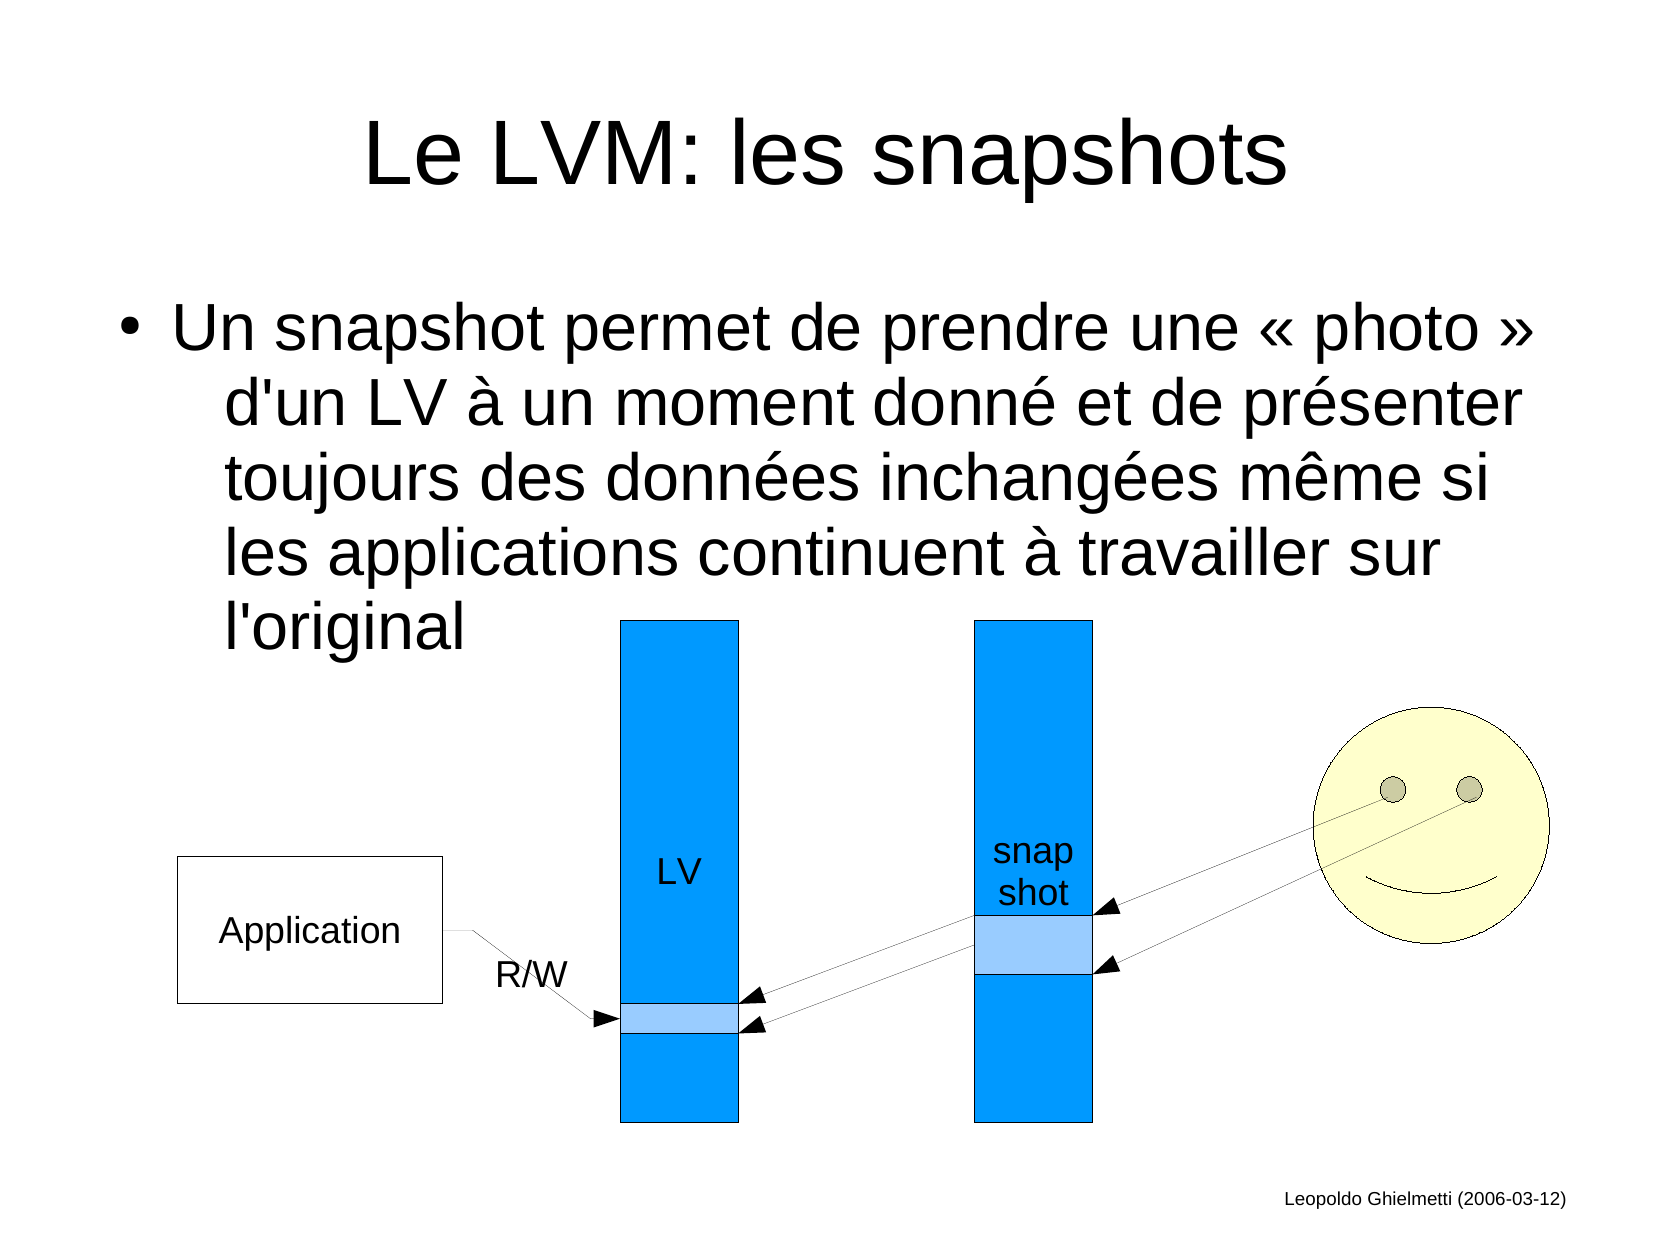

# Le LVM: les snapshots
Un snapshot permet de prendre une « photo » d'un LV à un moment donné et de présenter toujours des données inchangées même si les applications continuent à travailler sur l'original
LV
snap
shot
Application
Leopoldo Ghielmetti (2006-03-12)